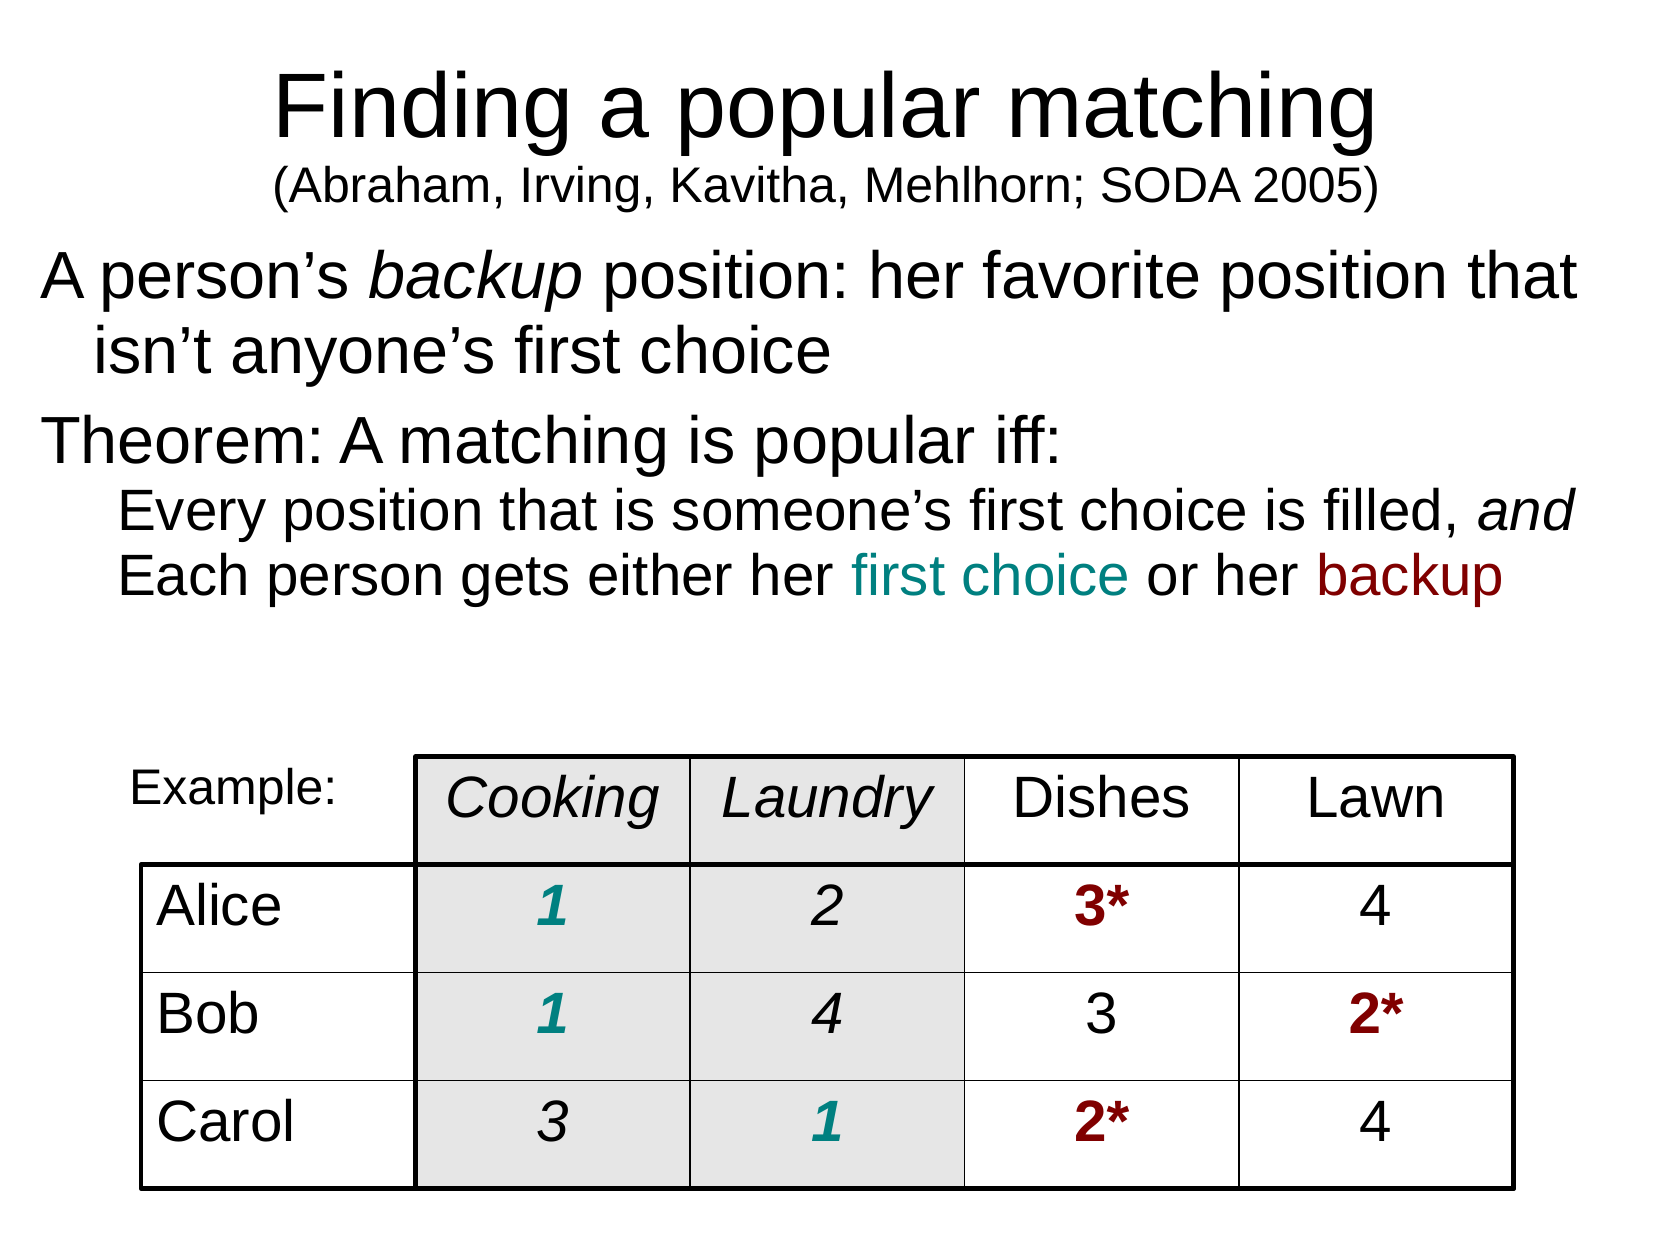

# Finding a popular matching (Abraham, Irving, Kavitha, Mehlhorn; SODA 2005)
A person’s backup position: her favorite position that isn’t anyone’s first choice
Theorem: A matching is popular iff:
Every position that is someone’s first choice is filled, and
Each person gets either her first choice or her backup
Example:
Cooking
Laundry
Dishes
Lawn
Alice
1
2
3*
4
Bob
1
4
3
2*
Carol
3
1
2*
4